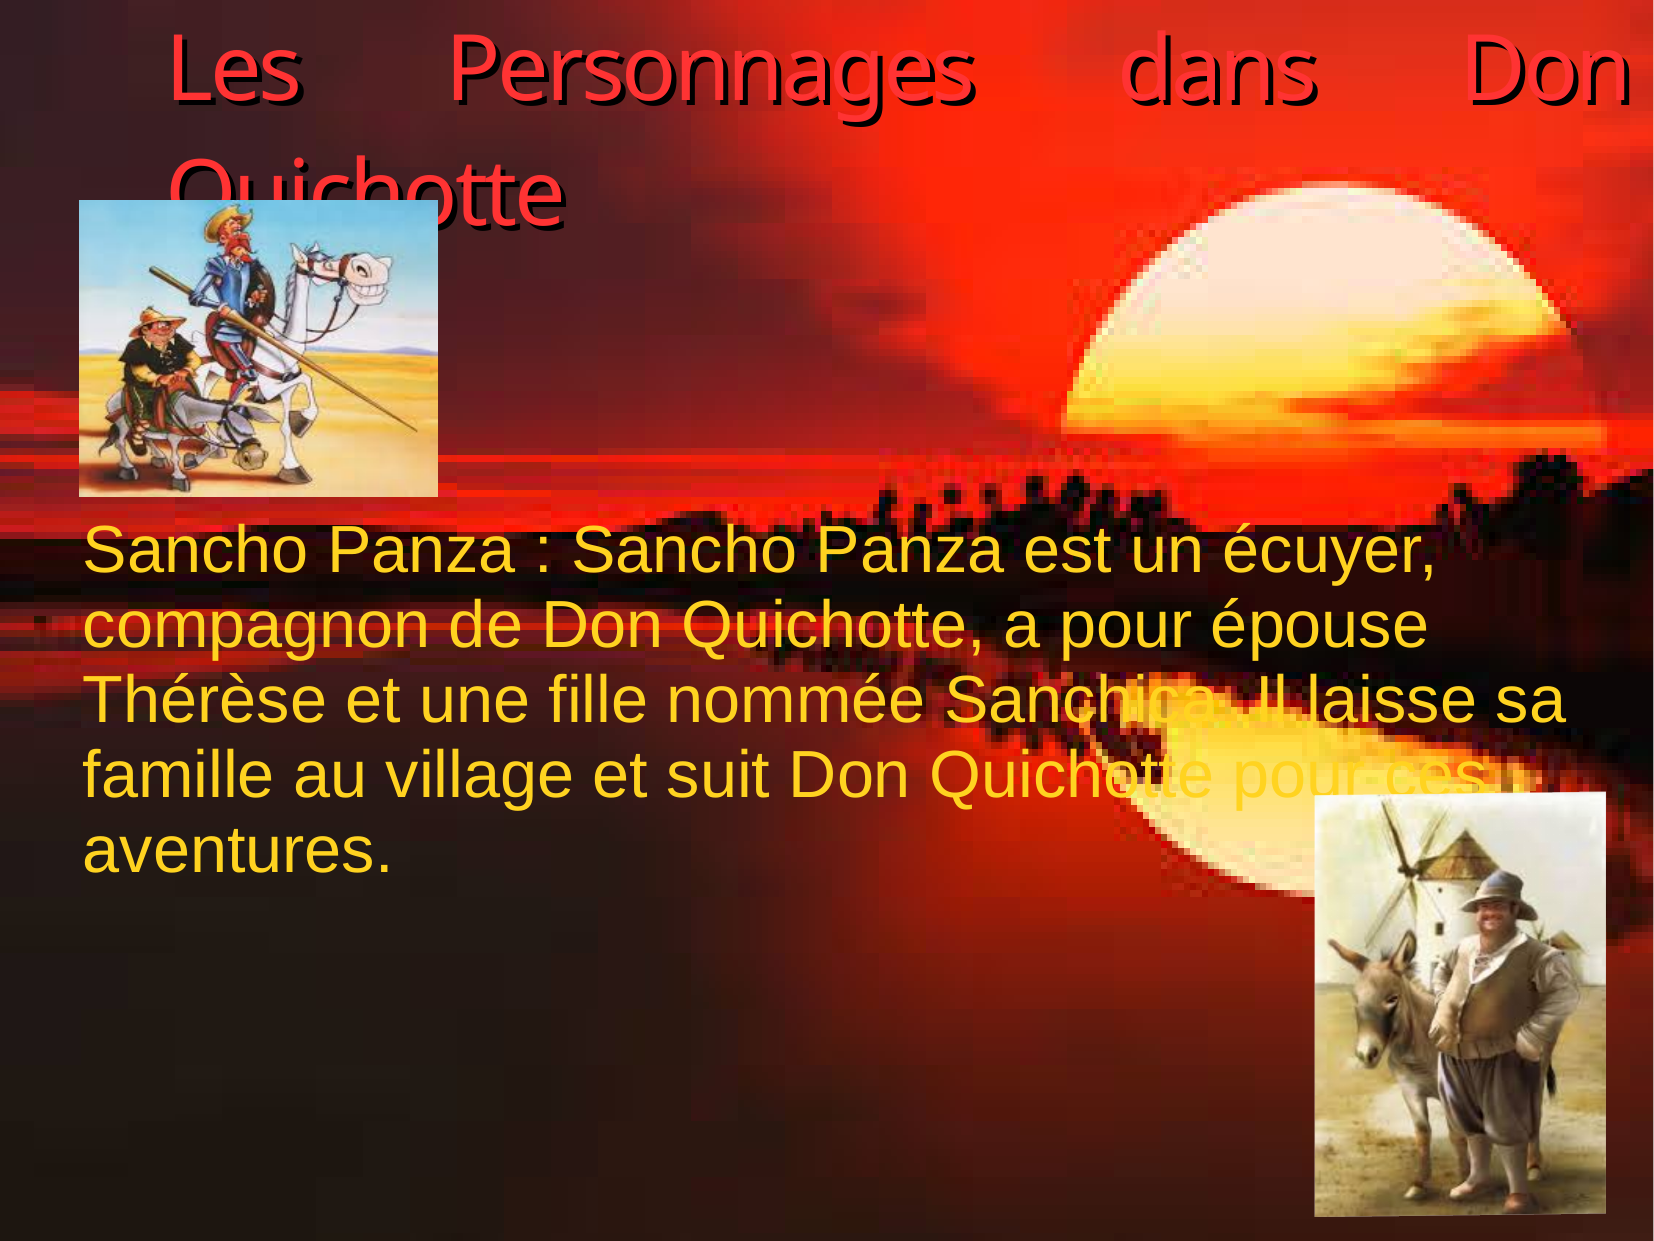

# Les Personnages dans Don Quichotte
Sancho Panza : Sancho Panza est un écuyer, compagnon de Don Quichotte, a pour épouse Thérèse et une fille nommée Sanchica .Il laisse sa famille au village et suit Don Quichotte pour ces aventures.